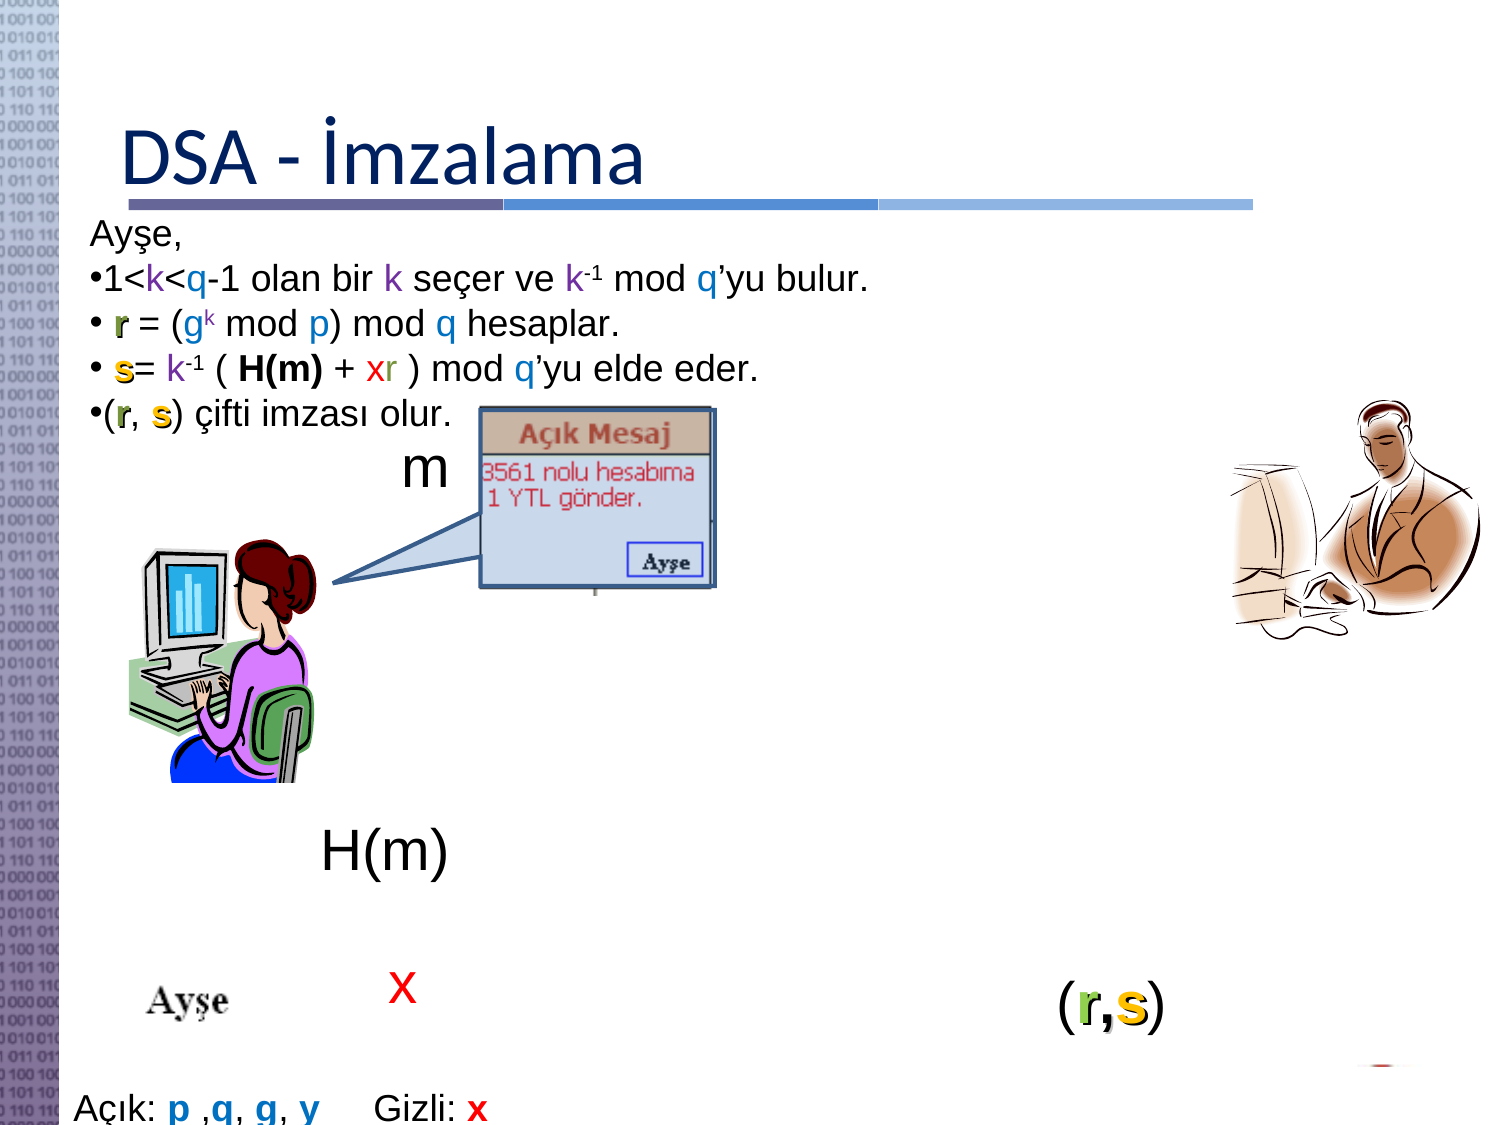

DSA - İmzalama
Ayşe,
1<k<q-1 olan bir k seçer ve k-1 mod q’yu bulur.
 r = (gk mod p) mod q hesaplar.
 s= k-1 ( H(m) + xr ) mod q’yu elde eder.
(r, s) çifti imzası olur.
m
H(m)
x
(r,s)
Açık: p ,q, g, y	Gizli: x